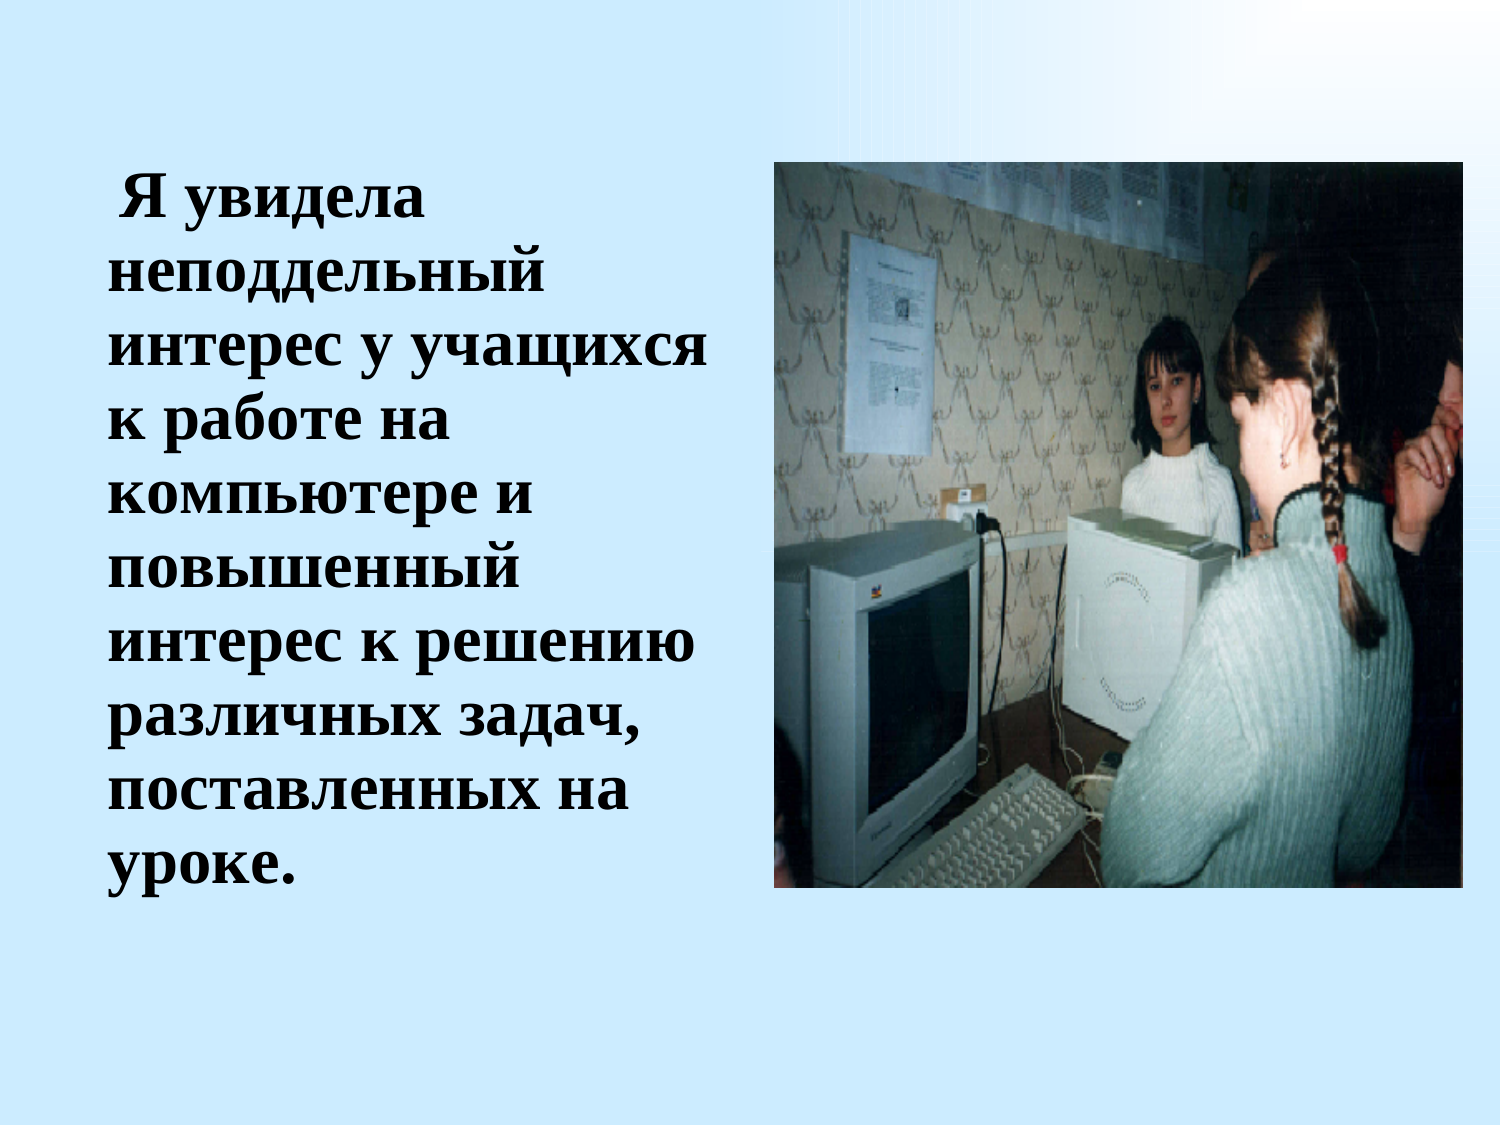

# Я увидела неподдельный интерес у учащихся к работе на компьютере и повышенный интерес к решению различных задач, поставленных на уроке.